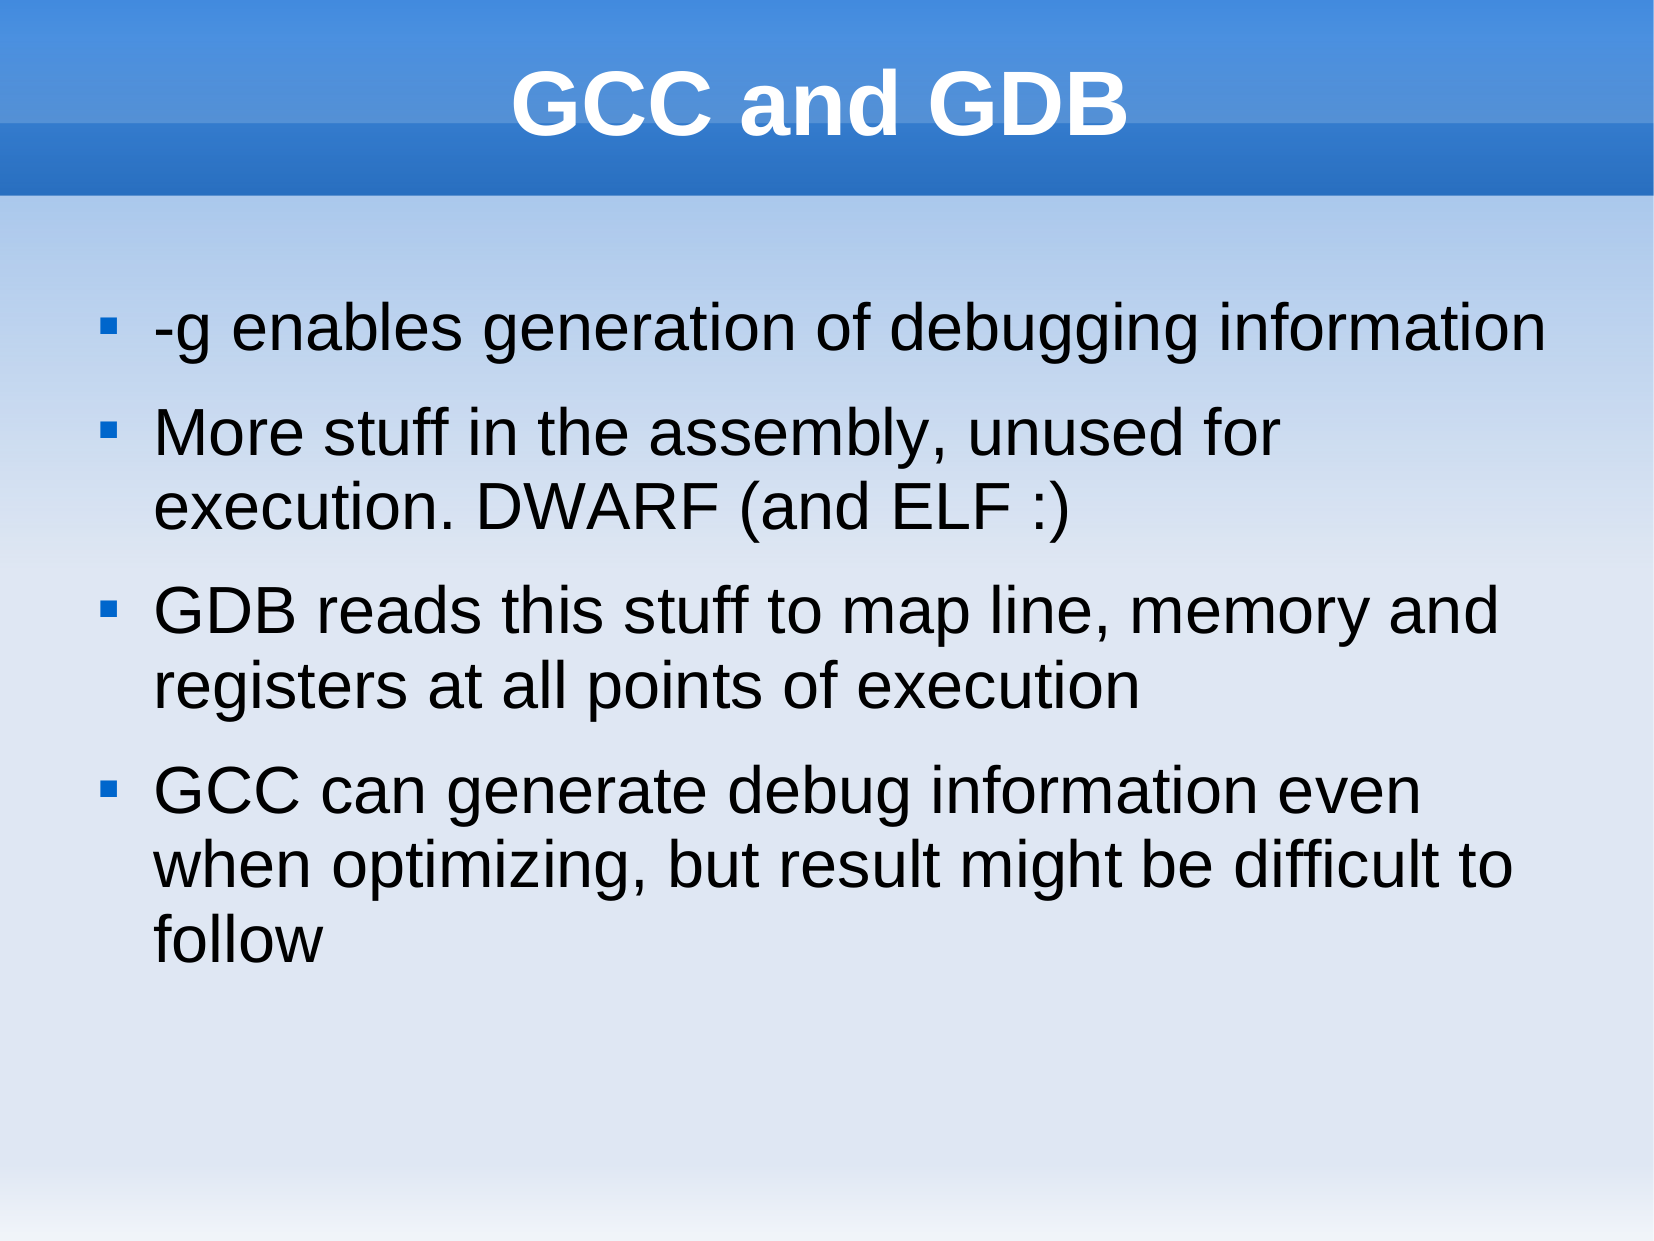

# GCC and GDB
-g enables generation of debugging information
More stuff in the assembly, unused for execution. DWARF (and ELF :)
GDB reads this stuff to map line, memory and registers at all points of execution
GCC can generate debug information even when optimizing, but result might be difficult to follow